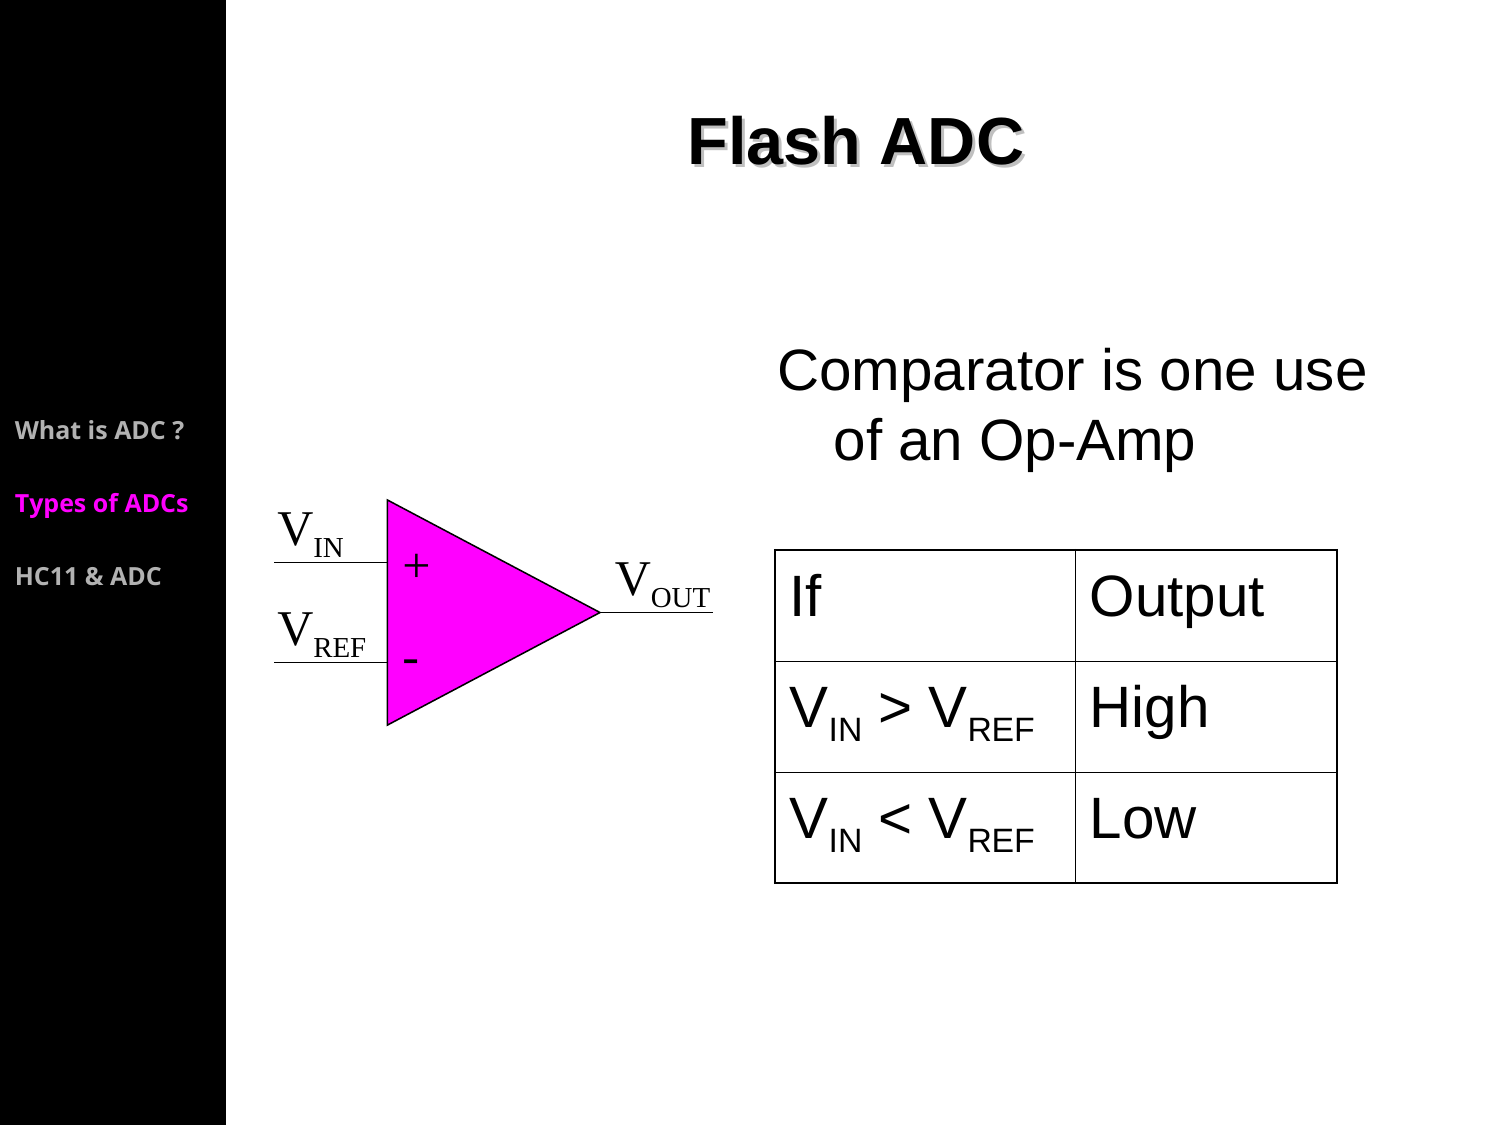

What is ADC ?
Types of ADCs
HC11 & ADC
Flash ADC
# Comparator is one use of an Op-Amp
VIN
+
-
VOUT
VREF
| If | Output |
| --- | --- |
| VIN > VREF | High |
| VIN < VREF | Low |